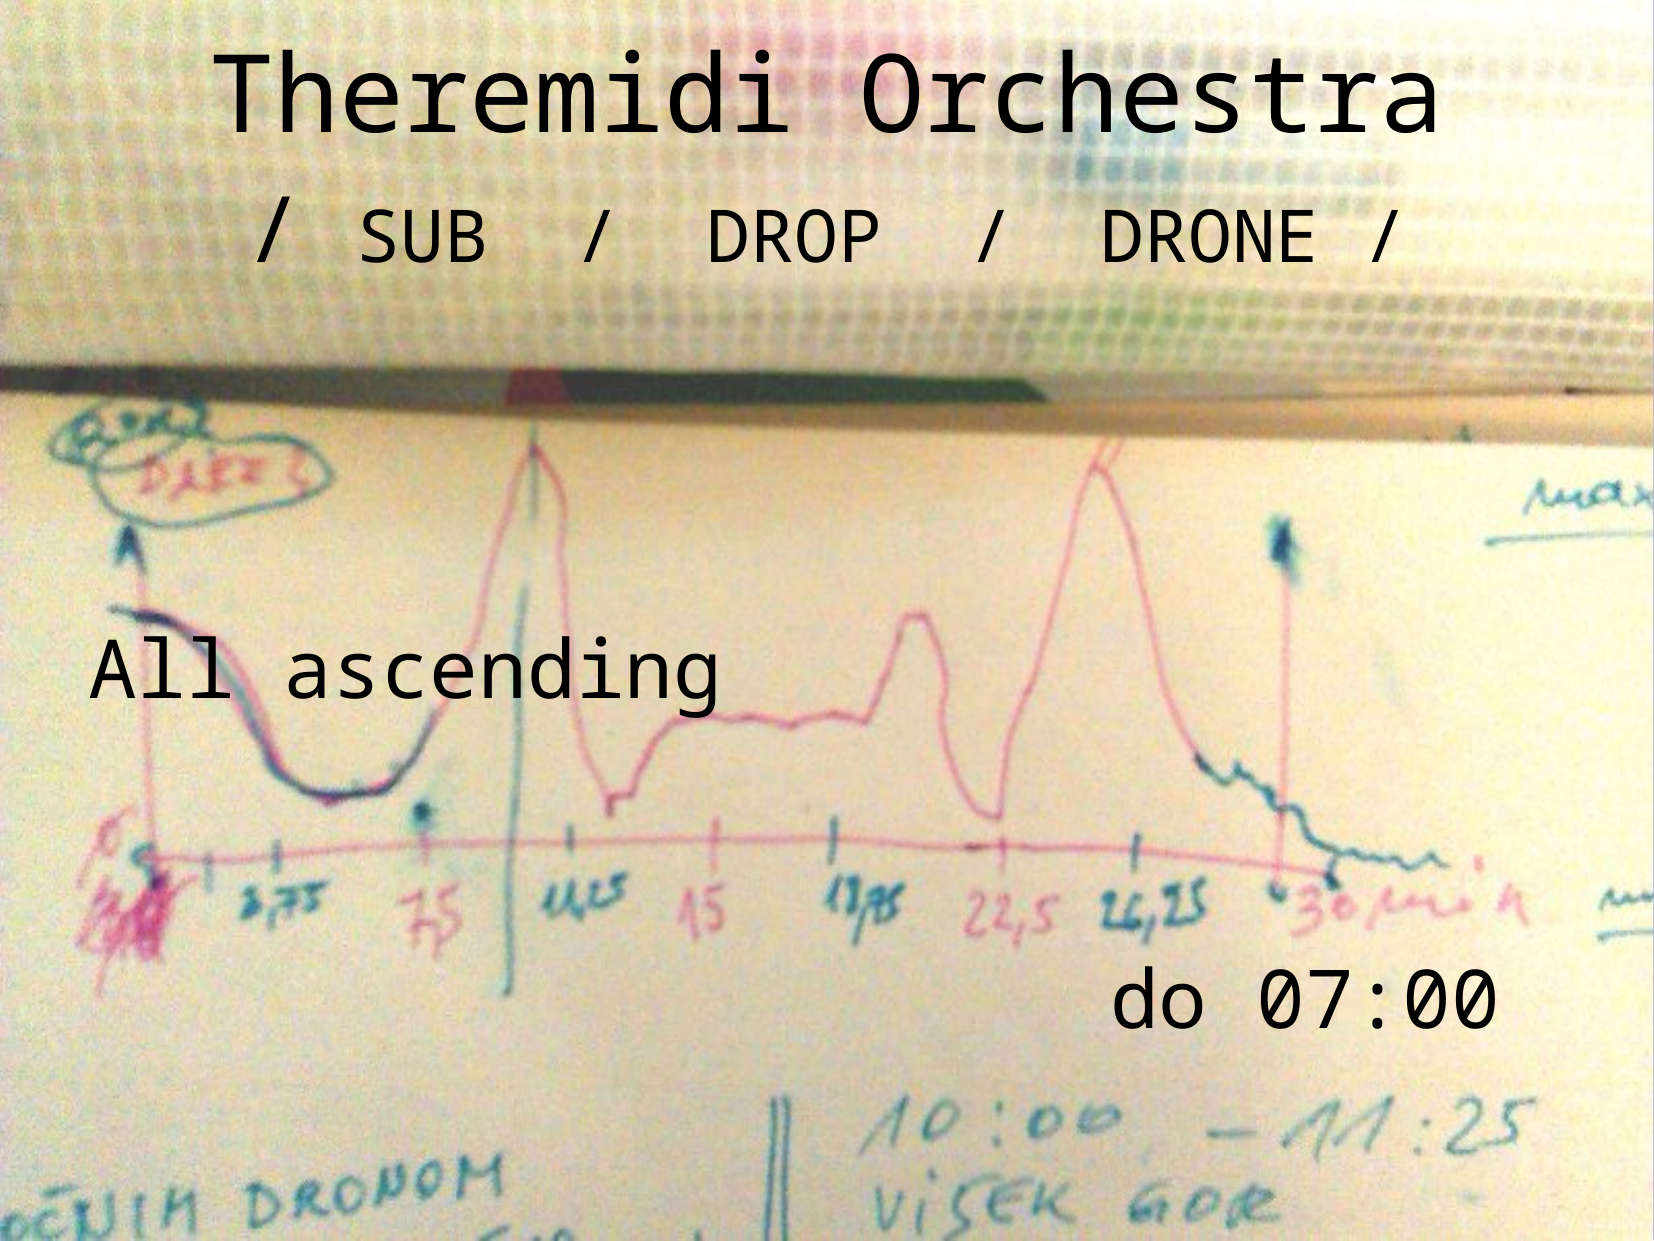

# Theremidi Orchestra / SUB / DROP / DRONE /
All ascending
do 07:00